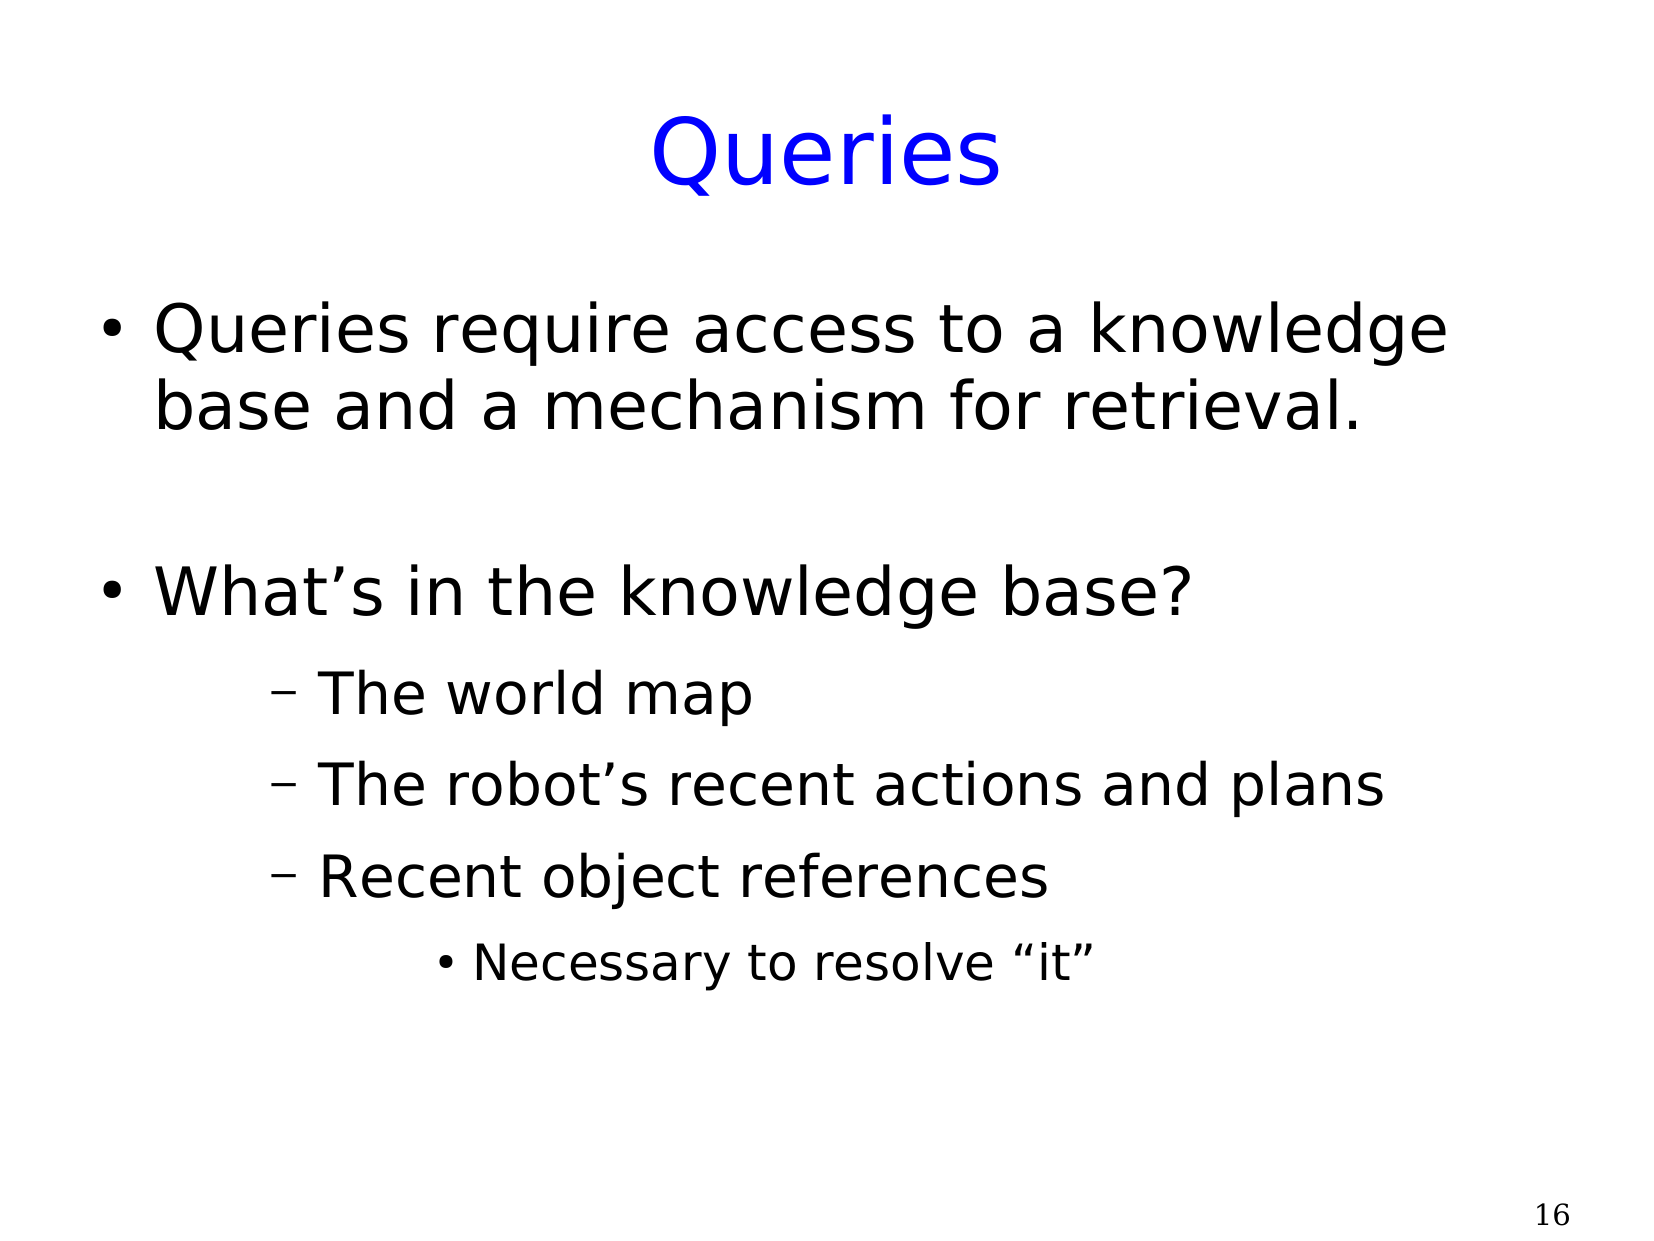

# Queries
Queries require access to a knowledge base and a mechanism for retrieval.
What’s in the knowledge base?
The world map
The robot’s recent actions and plans
Recent object references
Necessary to resolve “it”
16